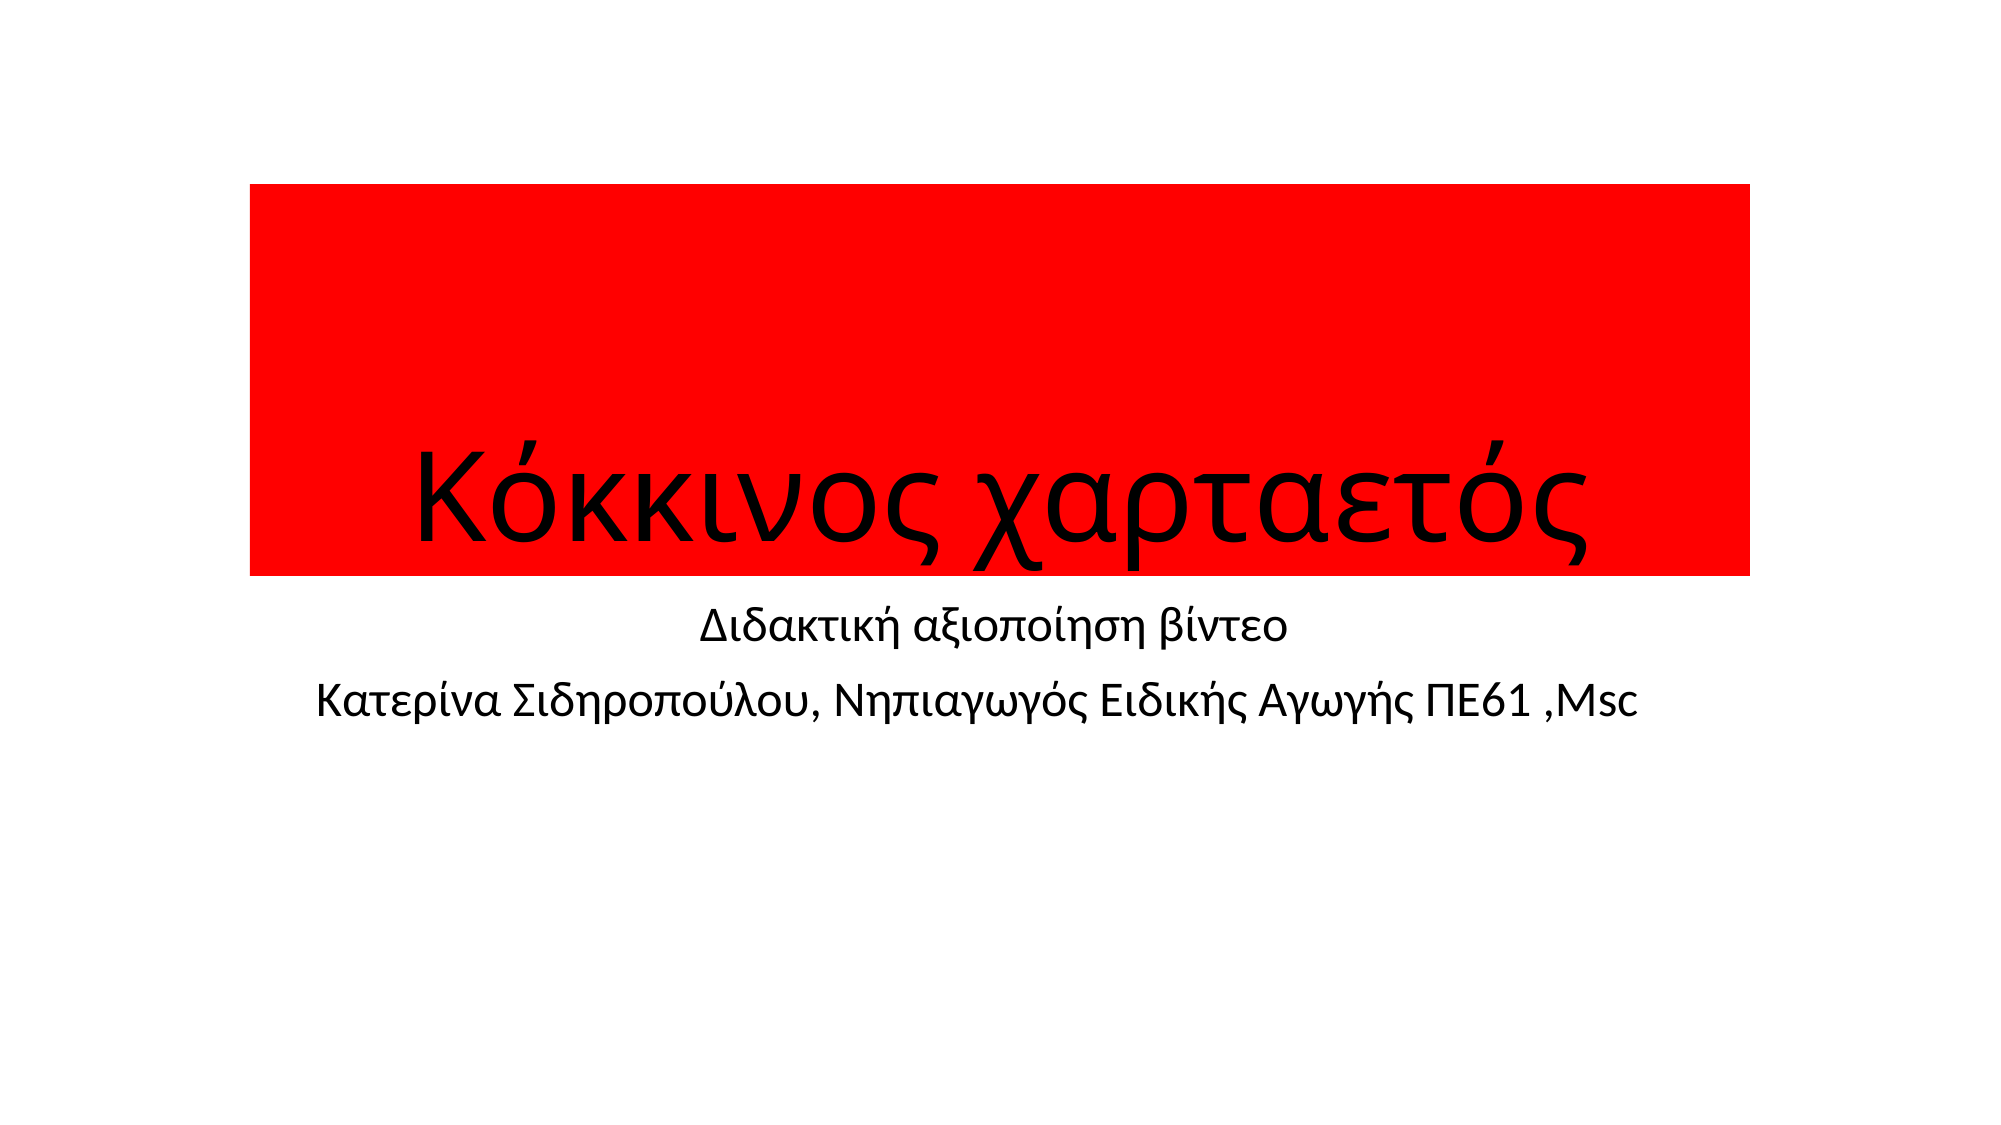

# Kόκκινος χαρταετός
Διδακτική αξιοποίηση βίντεο
Κατερίνα Σιδηροπούλου, Νηπιαγωγός Ειδικής Αγωγής ΠΕ61 ,Msc